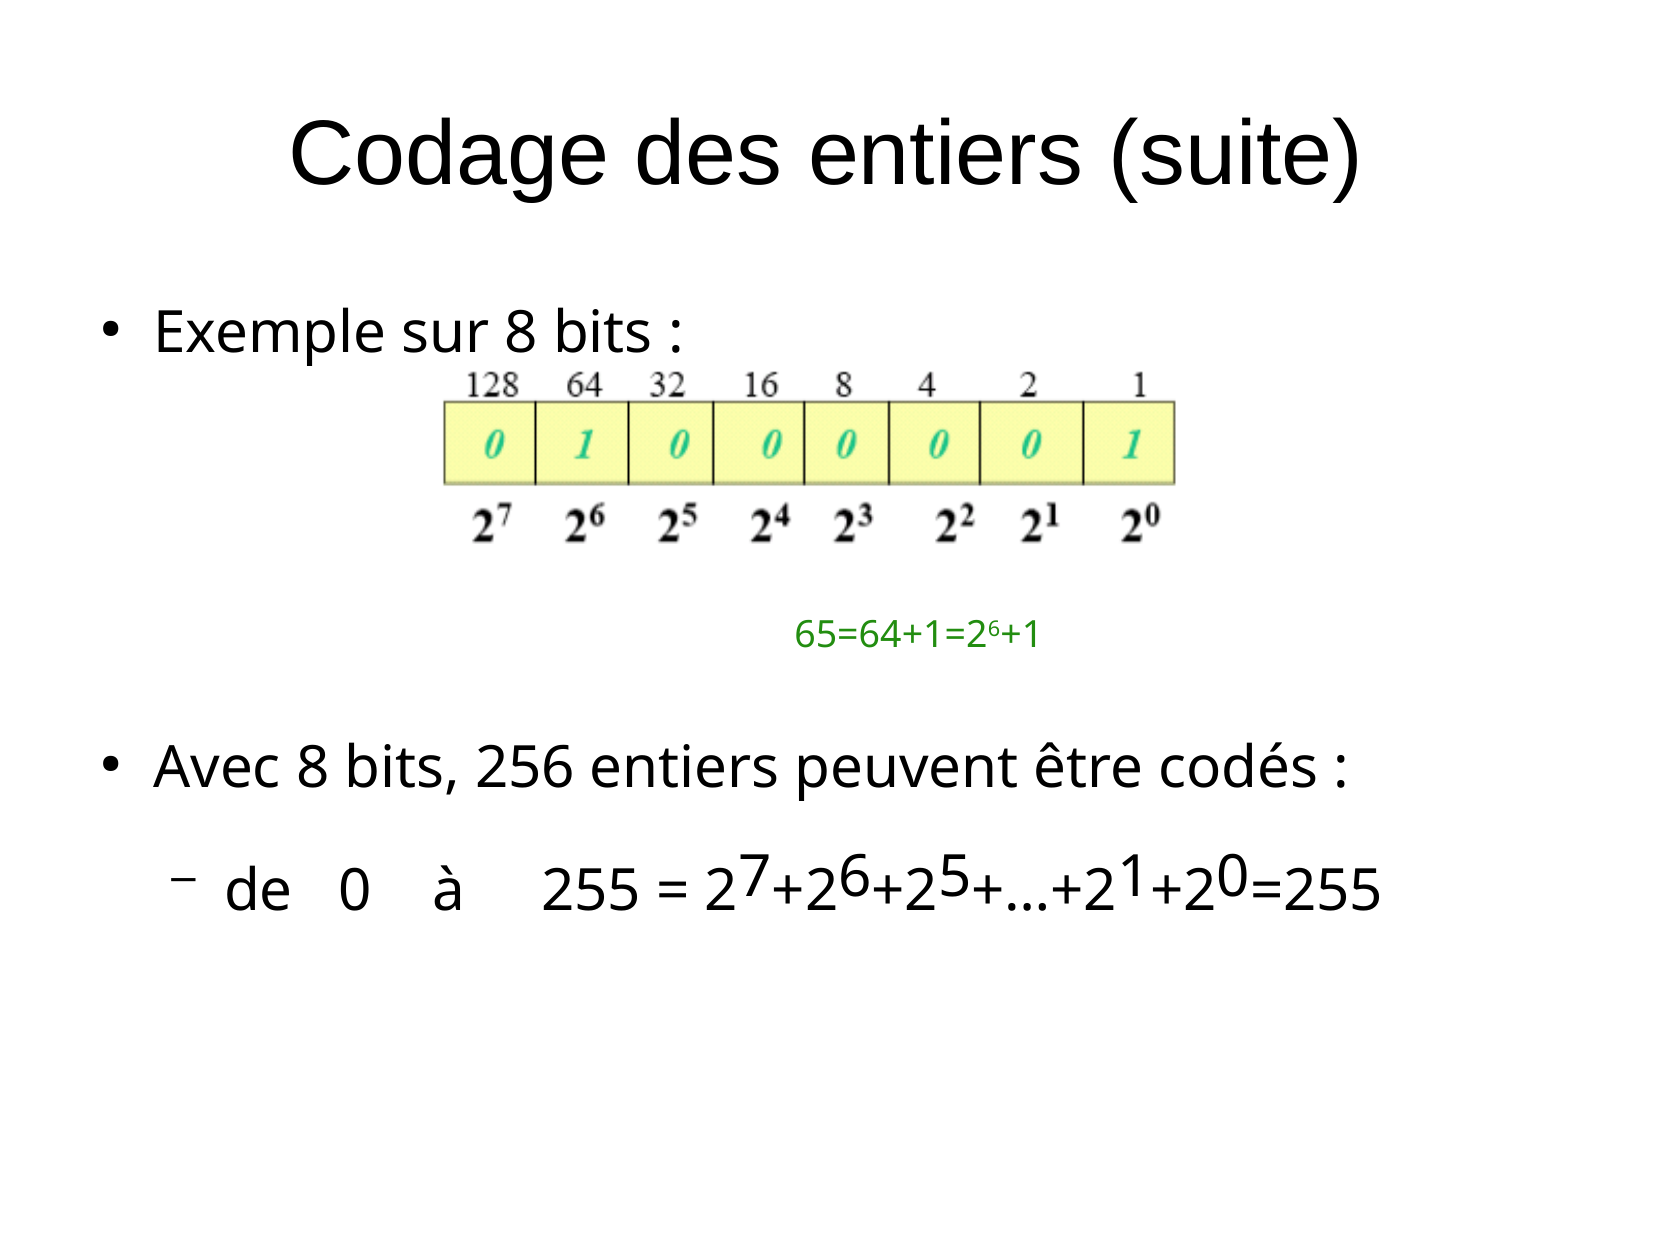

# Codage des entiers (suite)
Exemple sur 8 bits :
Avec 8 bits, 256 entiers peuvent être codés :
de 0 à 255 = 27+26+25+…+21+20=255
65=64+1=26+1